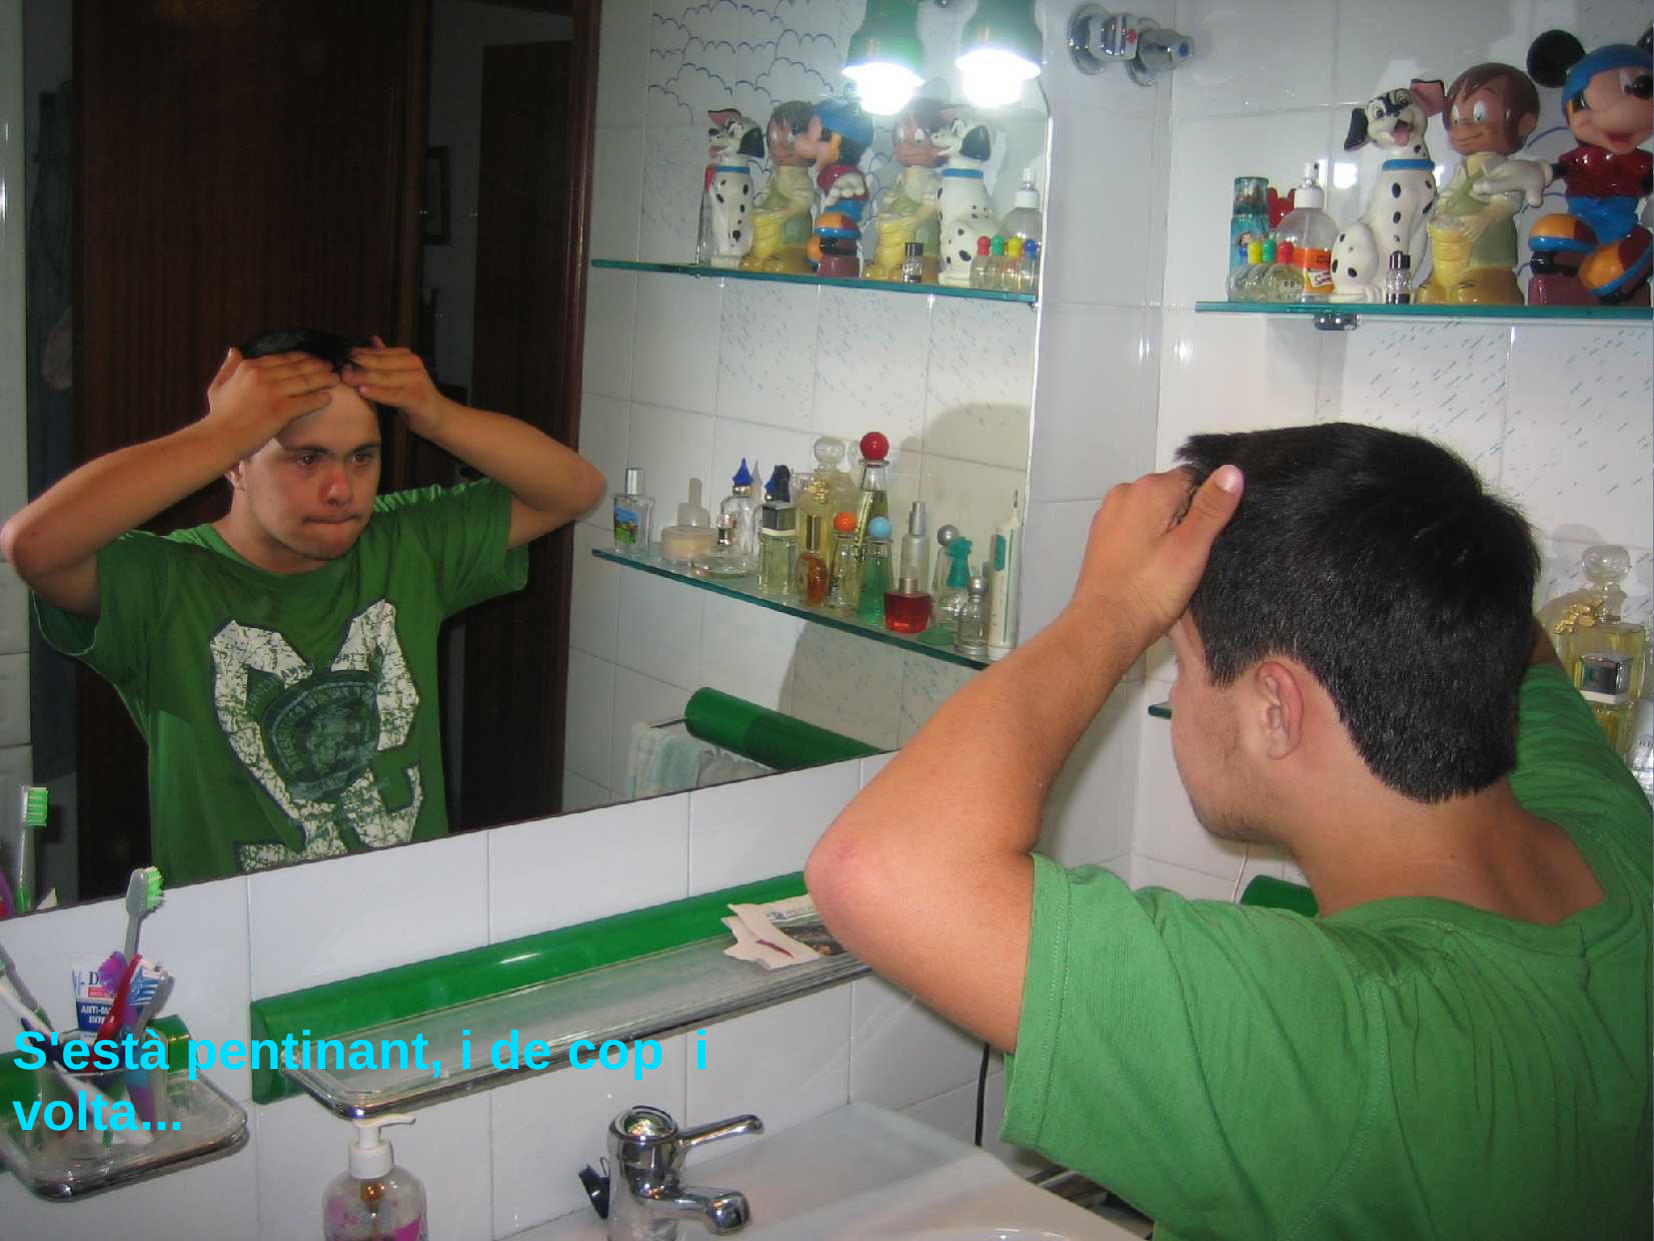

#
S'està pentinant, i de cop i
volta...
S'està pentinant, i de cop i volta...